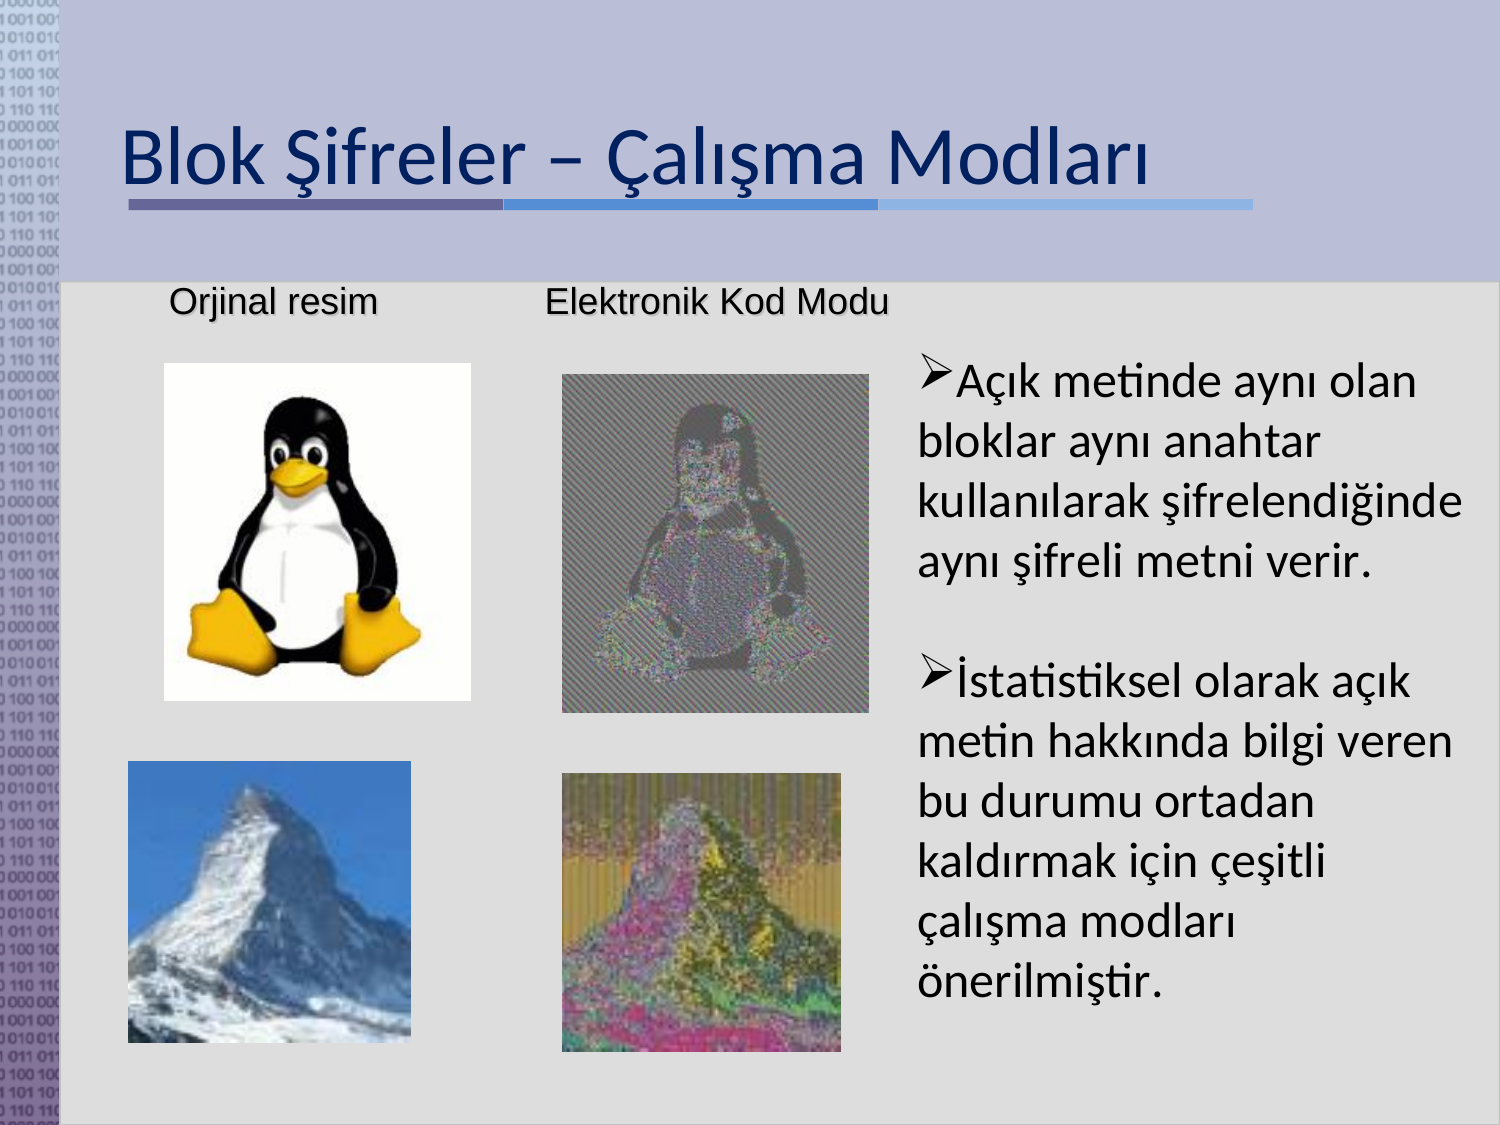

Blok Şifreler – Çalışma Modları
Orjinal resim
Elektronik Kod Modu
Açık metinde aynı olan bloklar aynı anahtar kullanılarak şifrelendiğinde aynı şifreli metni verir.
İstatistiksel olarak açık metin hakkında bilgi veren bu durumu ortadan kaldırmak için çeşitli çalışma modları önerilmiştir.